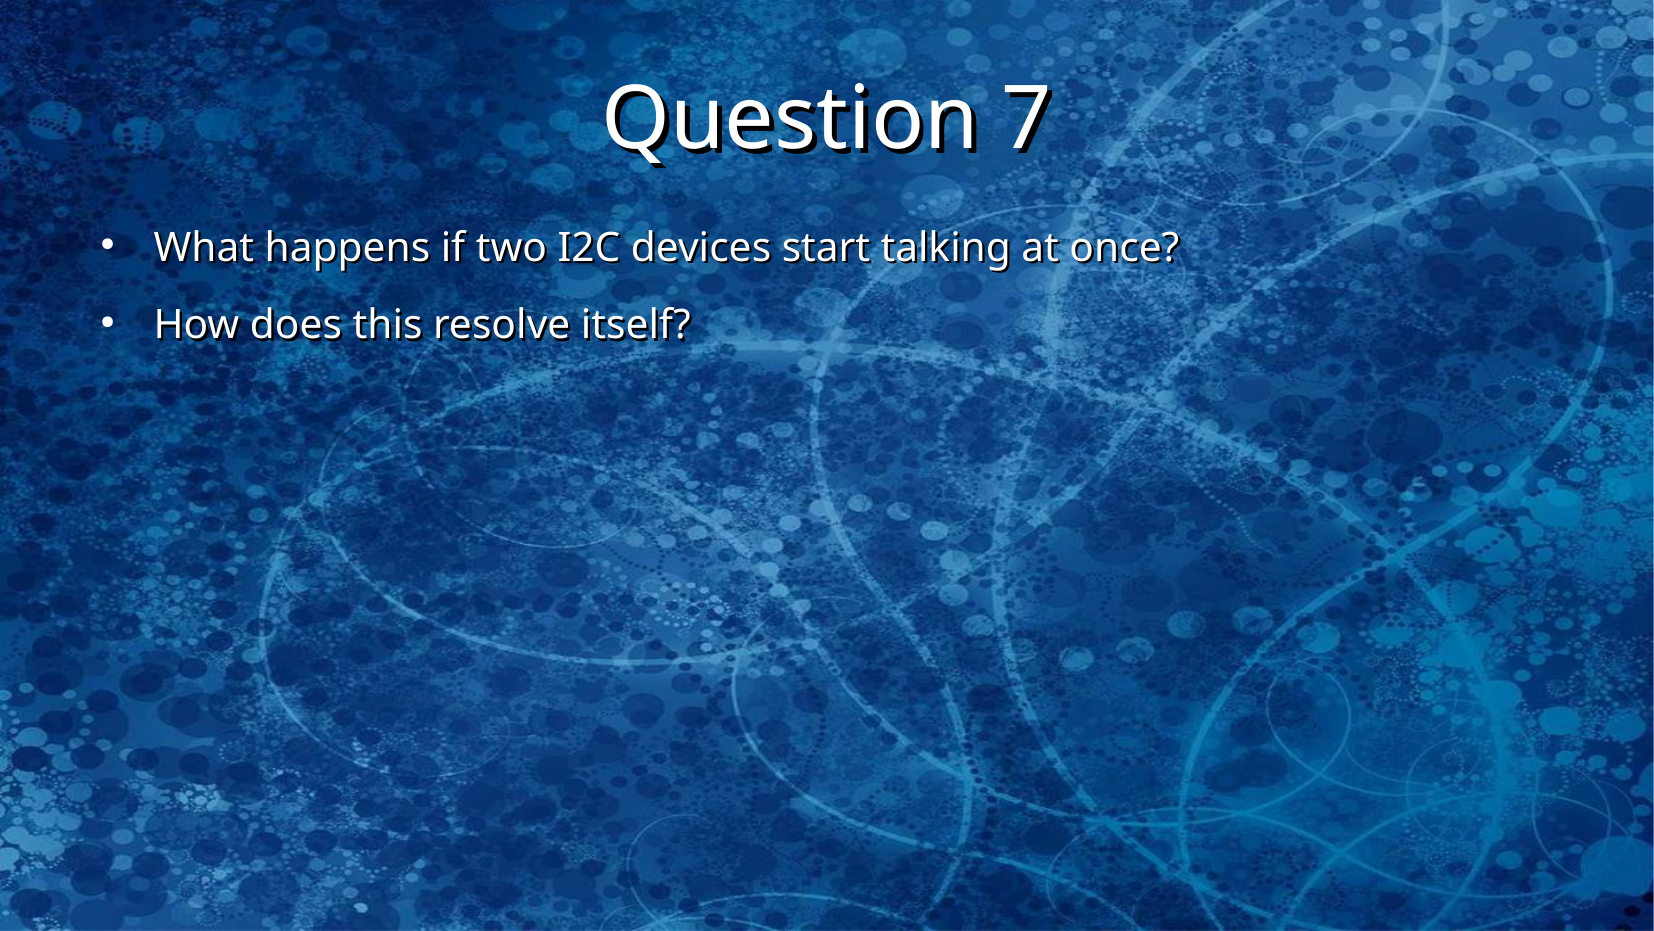

# Question 7
What happens if two I2C devices start talking at once?
How does this resolve itself?